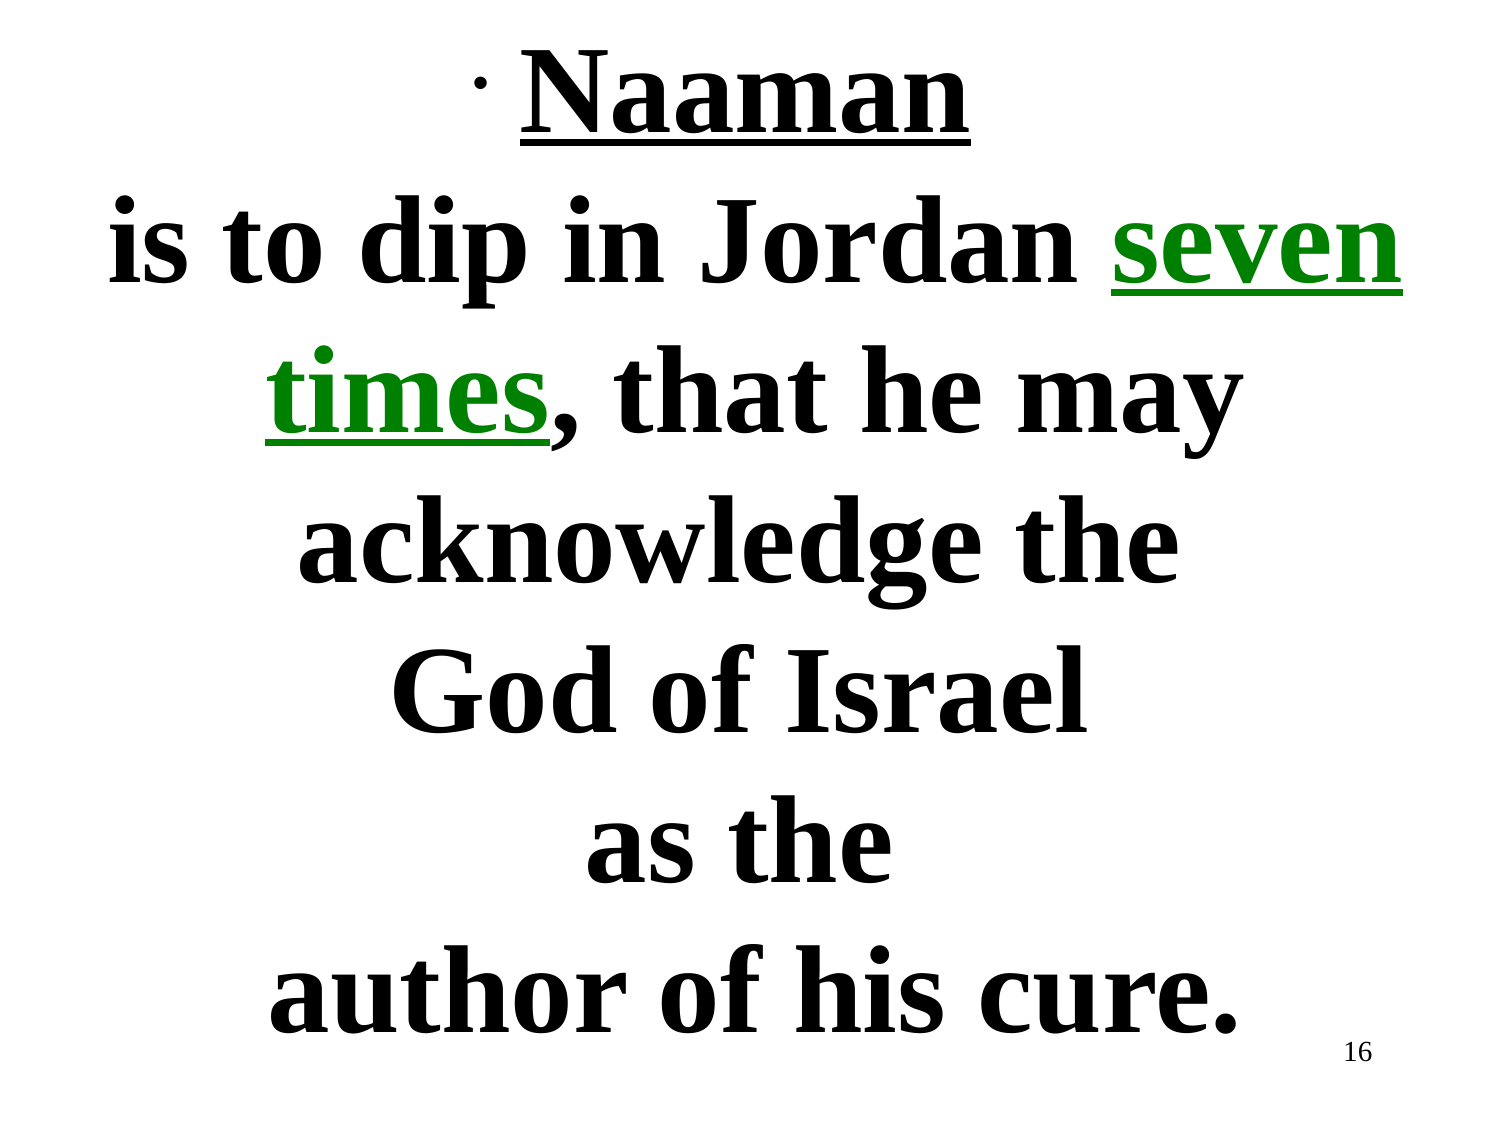

Naaman
is to dip in Jordan seven times, that he may acknowledge the
God of Israel
as the
author of his cure.